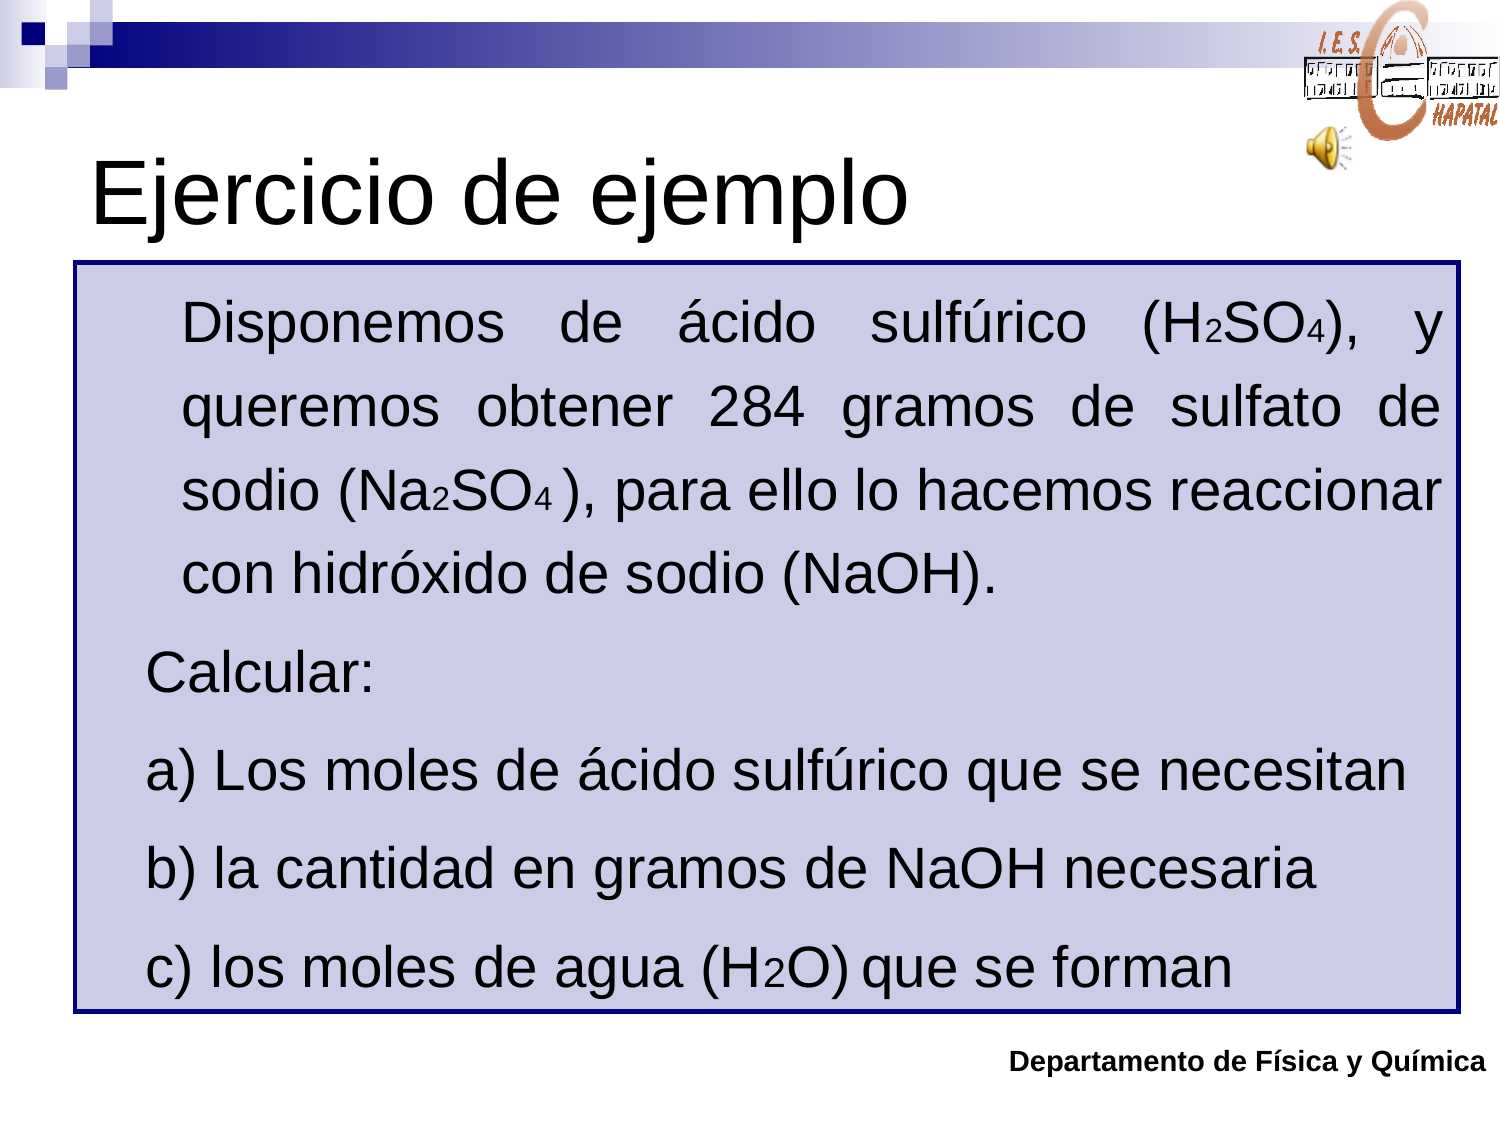

# Ejercicio de ejemplo
	Disponemos de ácido sulfúrico (H2SO4), y queremos obtener 284 gramos de sulfato de sodio (Na2SO4 ), para ello lo hacemos reaccionar con hidróxido de sodio (NaOH).
	Calcular:
	a) Los moles de ácido sulfúrico que se necesitan
	b) la cantidad en gramos de NaOH necesaria
	c) los moles de agua (H2O) que se forman